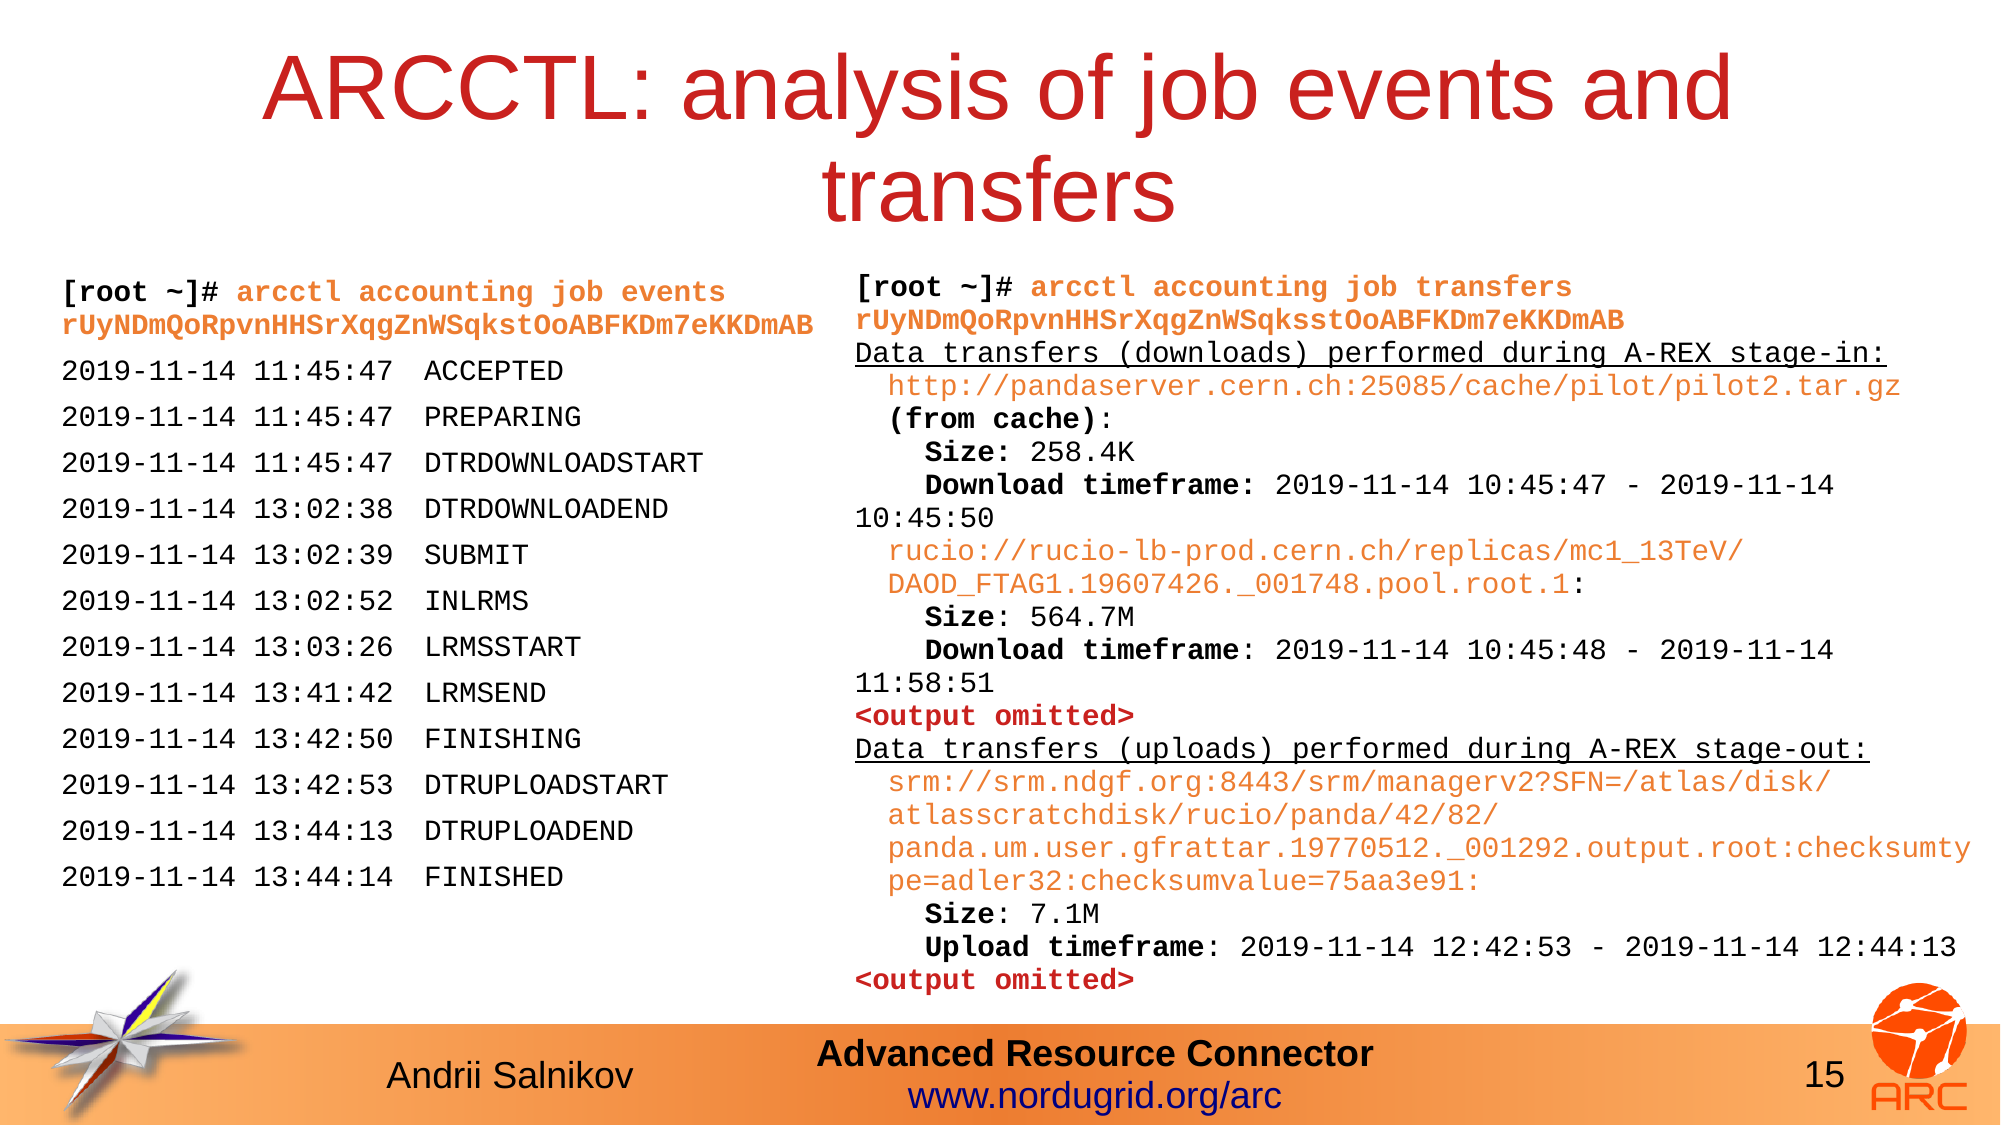

# ARCCTL: analysis of job events and transfers
[root ~]# arcctl accounting job transfers rUyNDmQoRpvnHHSrXqgZnWSqksstOoABFKDm7eKKDmAB
Data transfers (downloads) performed during A-REX stage-in:
http://pandaserver.cern.ch:25085/cache/pilot/pilot2.tar.gz (from cache):
 Size: 258.4K
 Download timeframe: 2019-11-14 10:45:47 - 2019-11-14 10:45:50
rucio://rucio-lb-prod.cern.ch/replicas/mc1_13TeV/DAOD_FTAG1.19607426._001748.pool.root.1:
 Size: 564.7M
 Download timeframe: 2019-11-14 10:45:48 - 2019-11-14 11:58:51
<output omitted>
Data transfers (uploads) performed during A-REX stage-out:
srm://srm.ndgf.org:8443/srm/managerv2?SFN=/atlas/disk/atlasscratchdisk/rucio/panda/42/82/panda.um.user.gfrattar.19770512._001292.output.root:checksumtype=adler32:checksumvalue=75aa3e91:
 Size: 7.1M
 Upload timeframe: 2019-11-14 12:42:53 - 2019-11-14 12:44:13
<output omitted>
[root ~]# arcctl accounting job events rUyNDmQoRpvnHHSrXqgZnWSqkstOoABFKDm7eKKDmAB
2019-11-14 11:45:47	ACCEPTED
2019-11-14 11:45:47	PREPARING
2019-11-14 11:45:47	DTRDOWNLOADSTART
2019-11-14 13:02:38	DTRDOWNLOADEND
2019-11-14 13:02:39	SUBMIT
2019-11-14 13:02:52	INLRMS
2019-11-14 13:03:26	LRMSSTART
2019-11-14 13:41:42	LRMSEND
2019-11-14 13:42:50	FINISHING
2019-11-14 13:42:53	DTRUPLOADSTART
2019-11-14 13:44:13	DTRUPLOADEND
2019-11-14 13:44:14	FINISHED
Andrii Salnikov
15